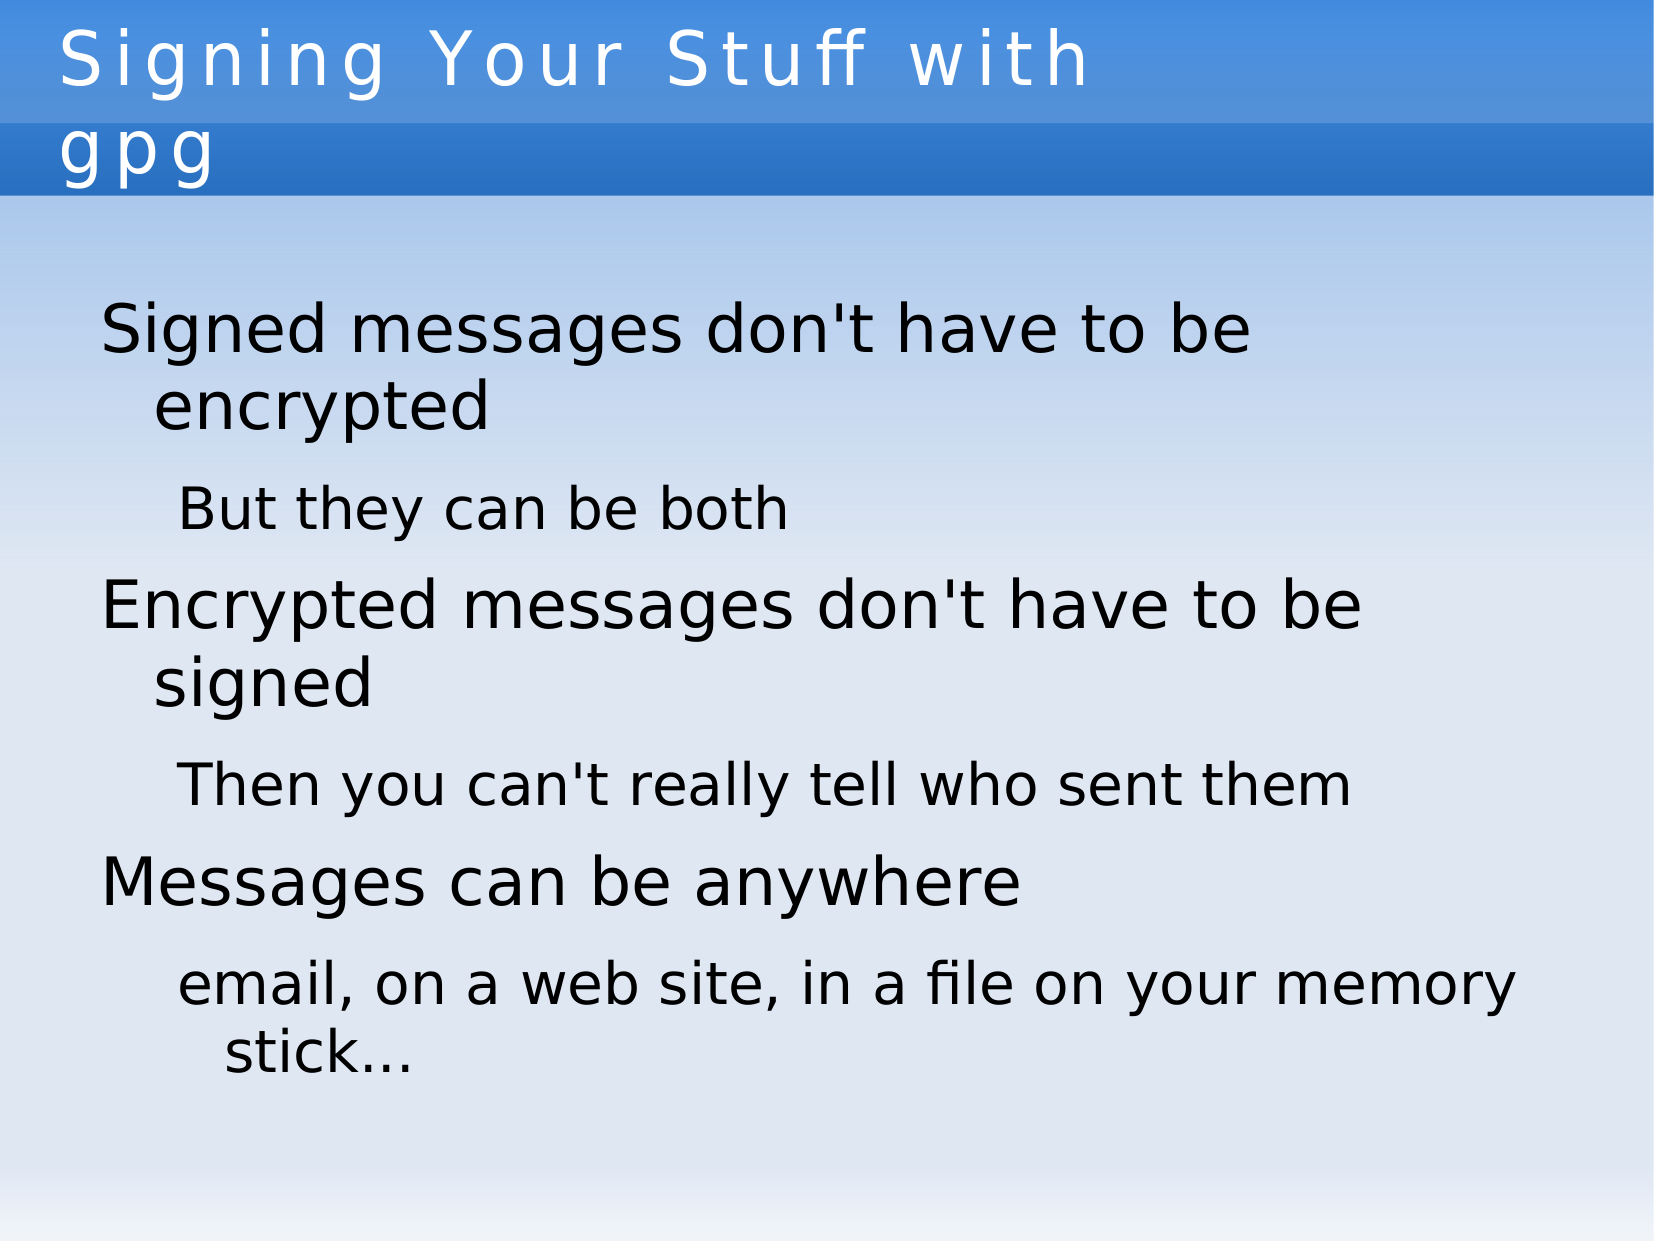

# Signing Your Stuff with gpg
Signed messages don't have to be encrypted
But they can be both
Encrypted messages don't have to be signed
Then you can't really tell who sent them
Messages can be anywhere
email, on a web site, in a file on your memory stick...